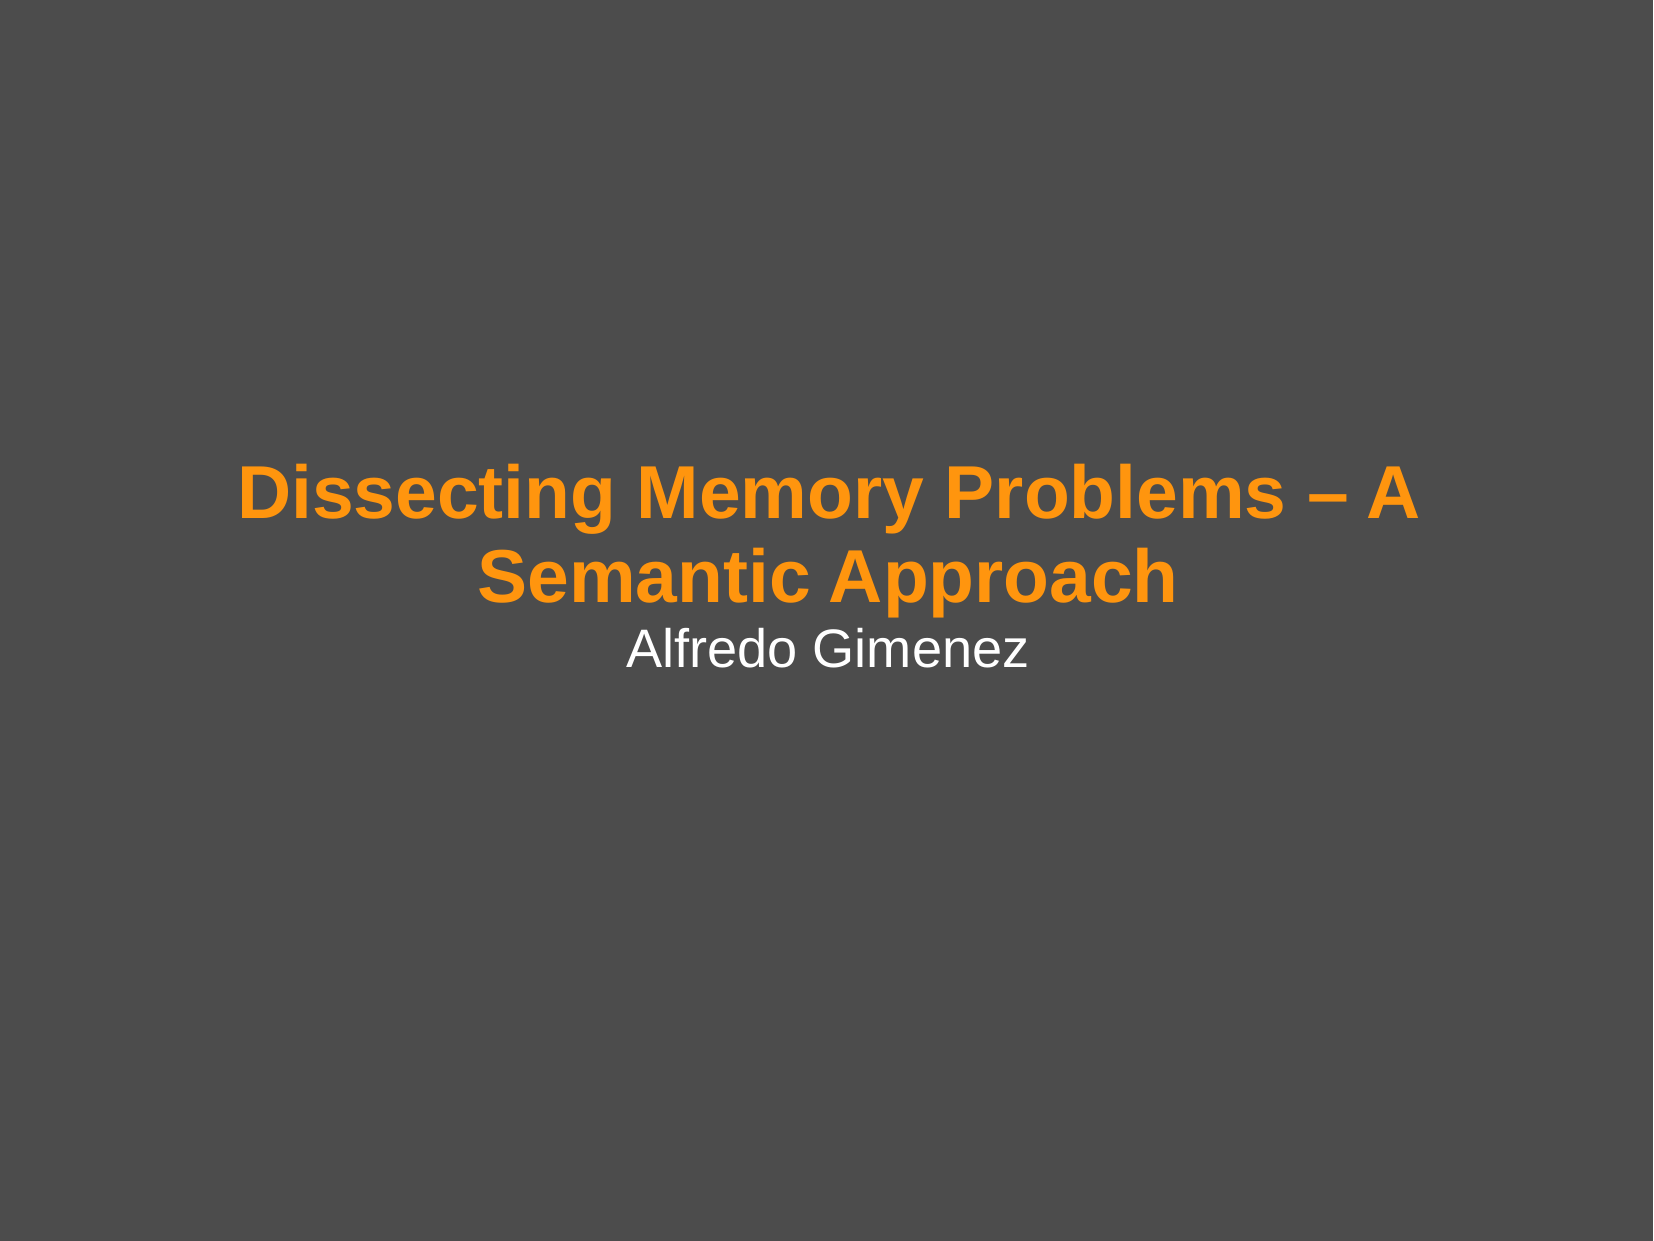

# Dissecting Memory Problems – A Semantic Approach
Alfredo Gimenez